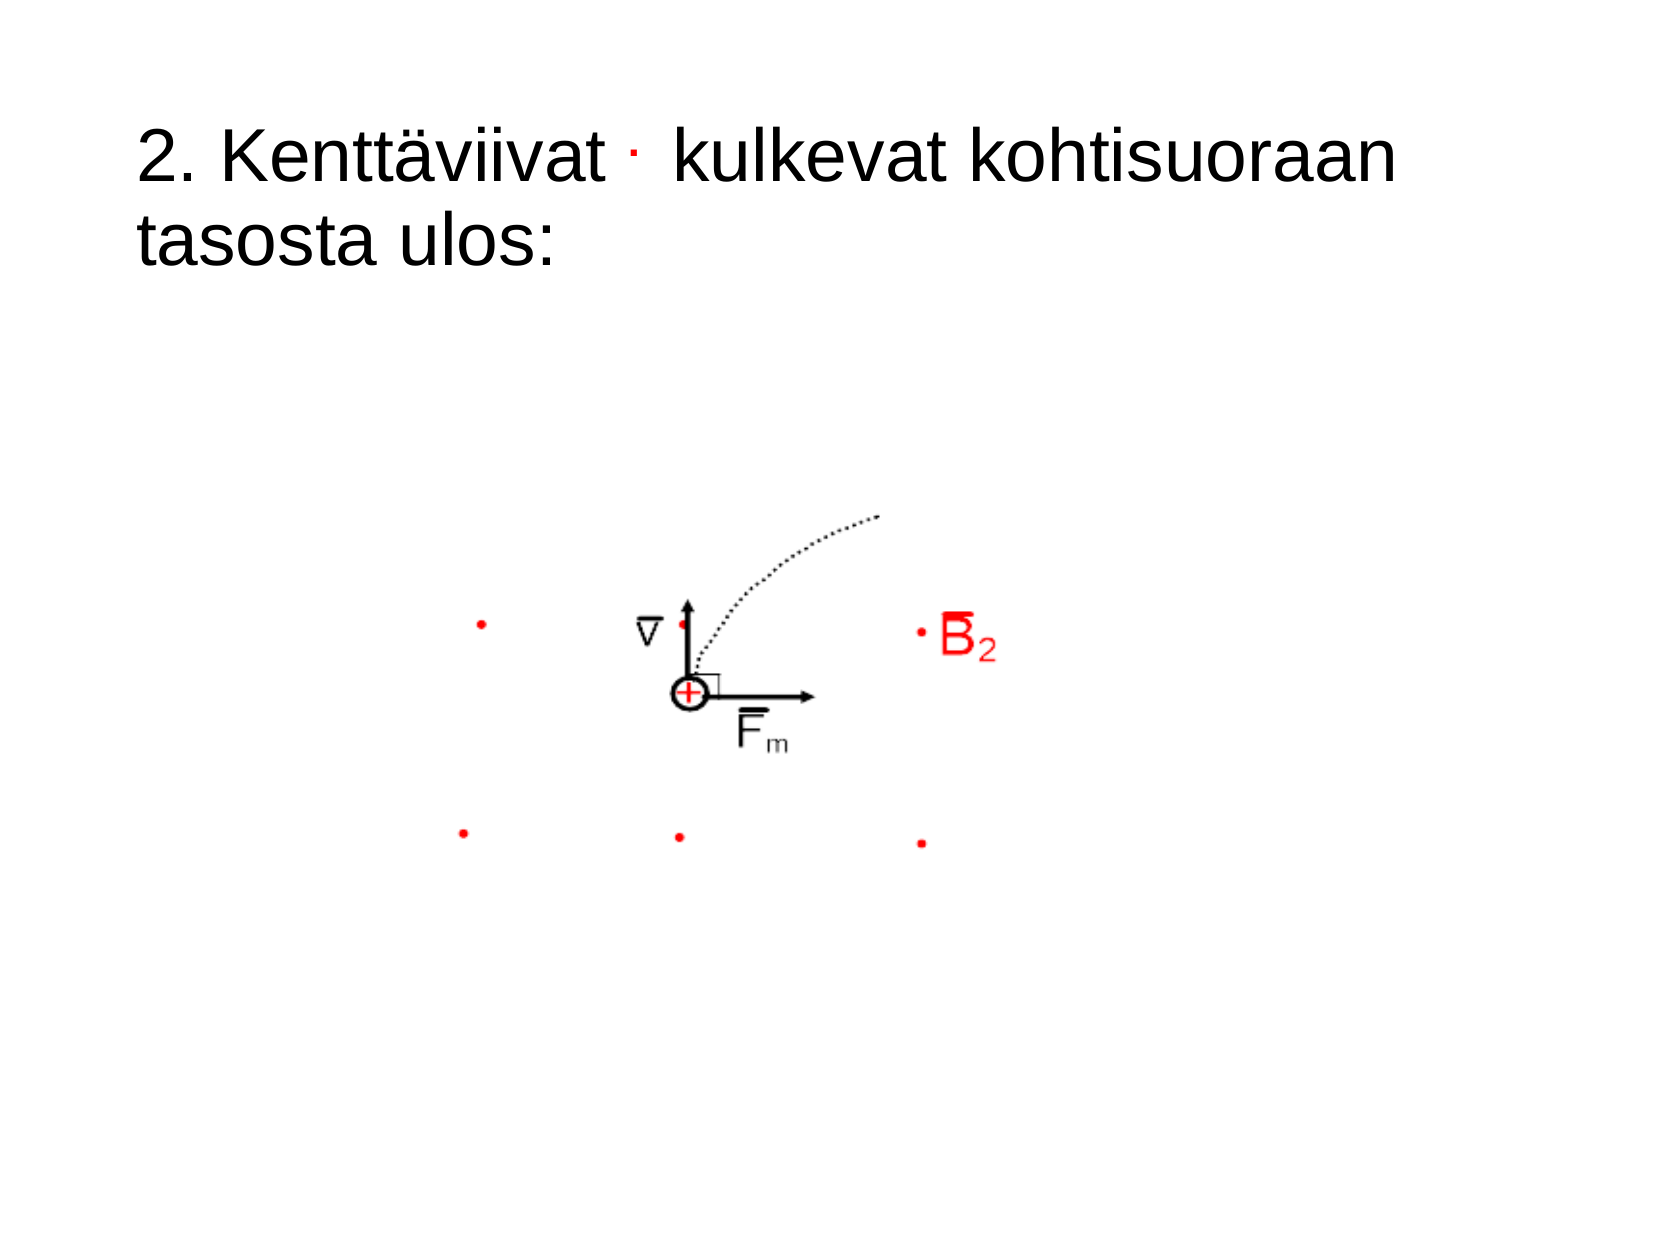

2. Kenttäviivat . kulkevat kohtisuoraan tasosta ulos: